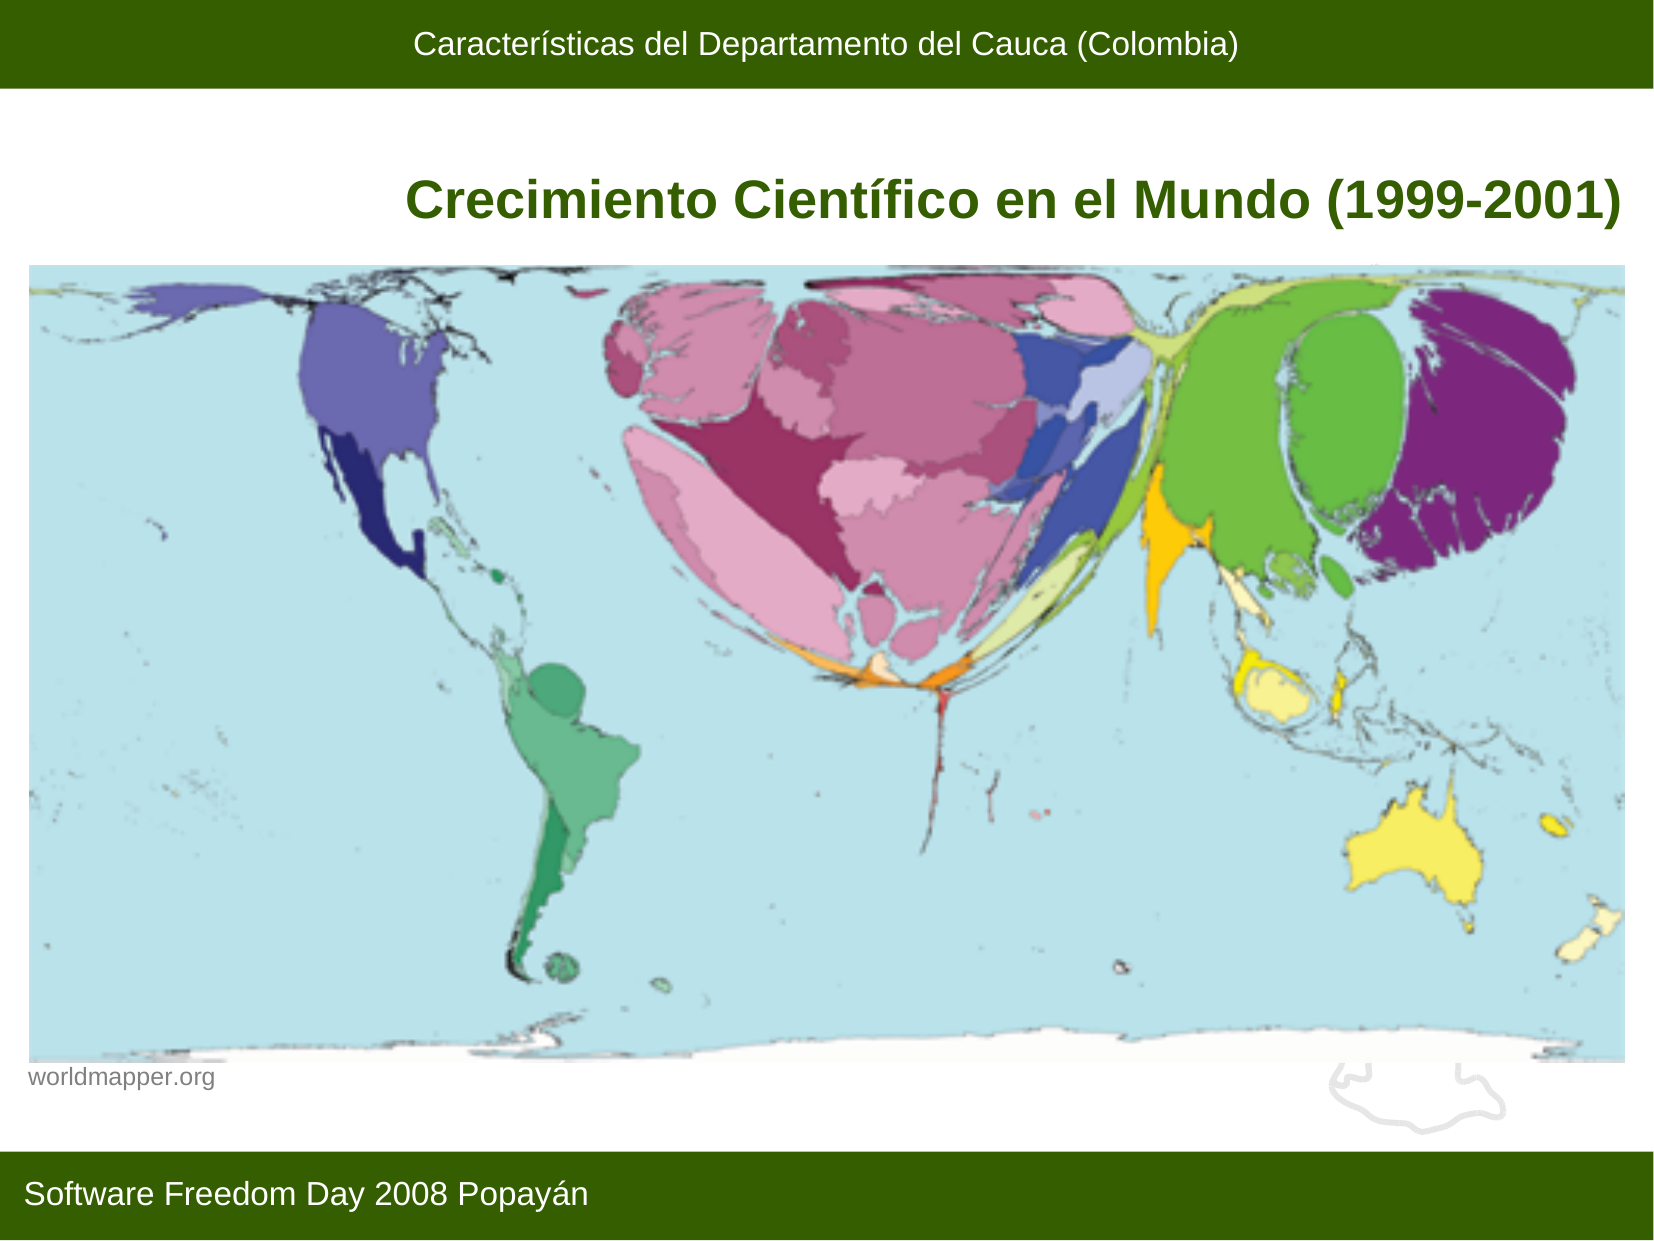

# Crecimiento Científico en el Mundo (1999-2001)
worldmapper.org